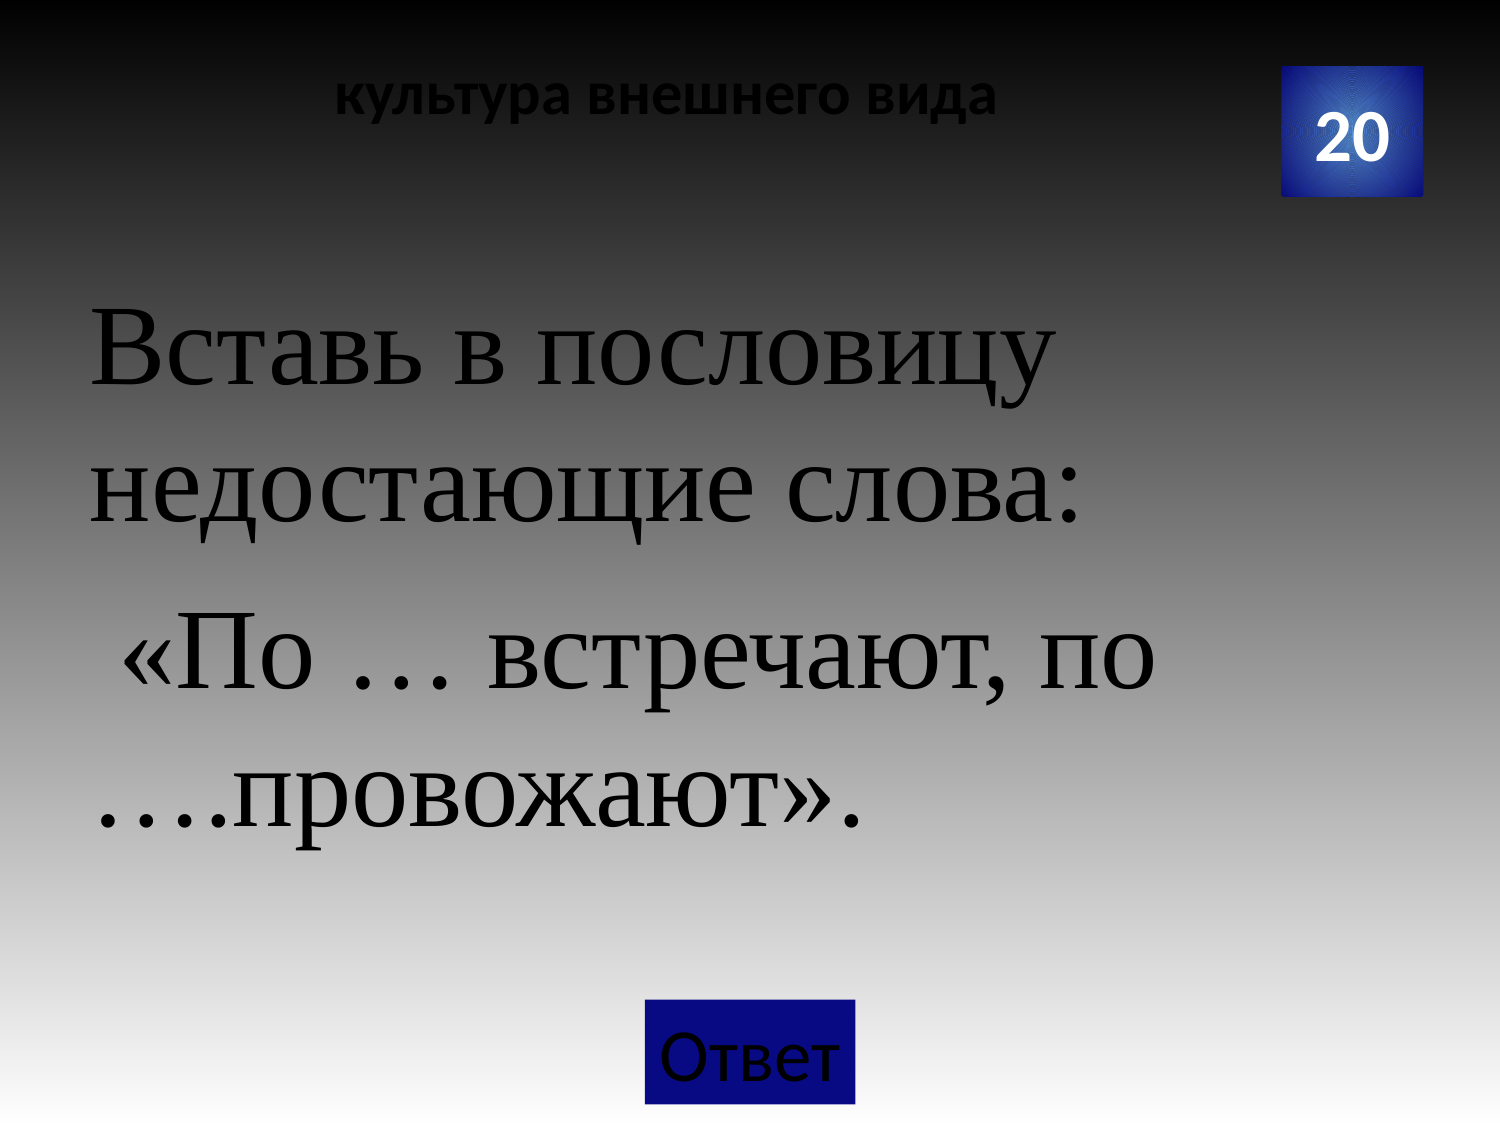

# культура внешнего вида
20
Вставь в пословицу недостающие слова:
 «По … встречают, по ….провожают».